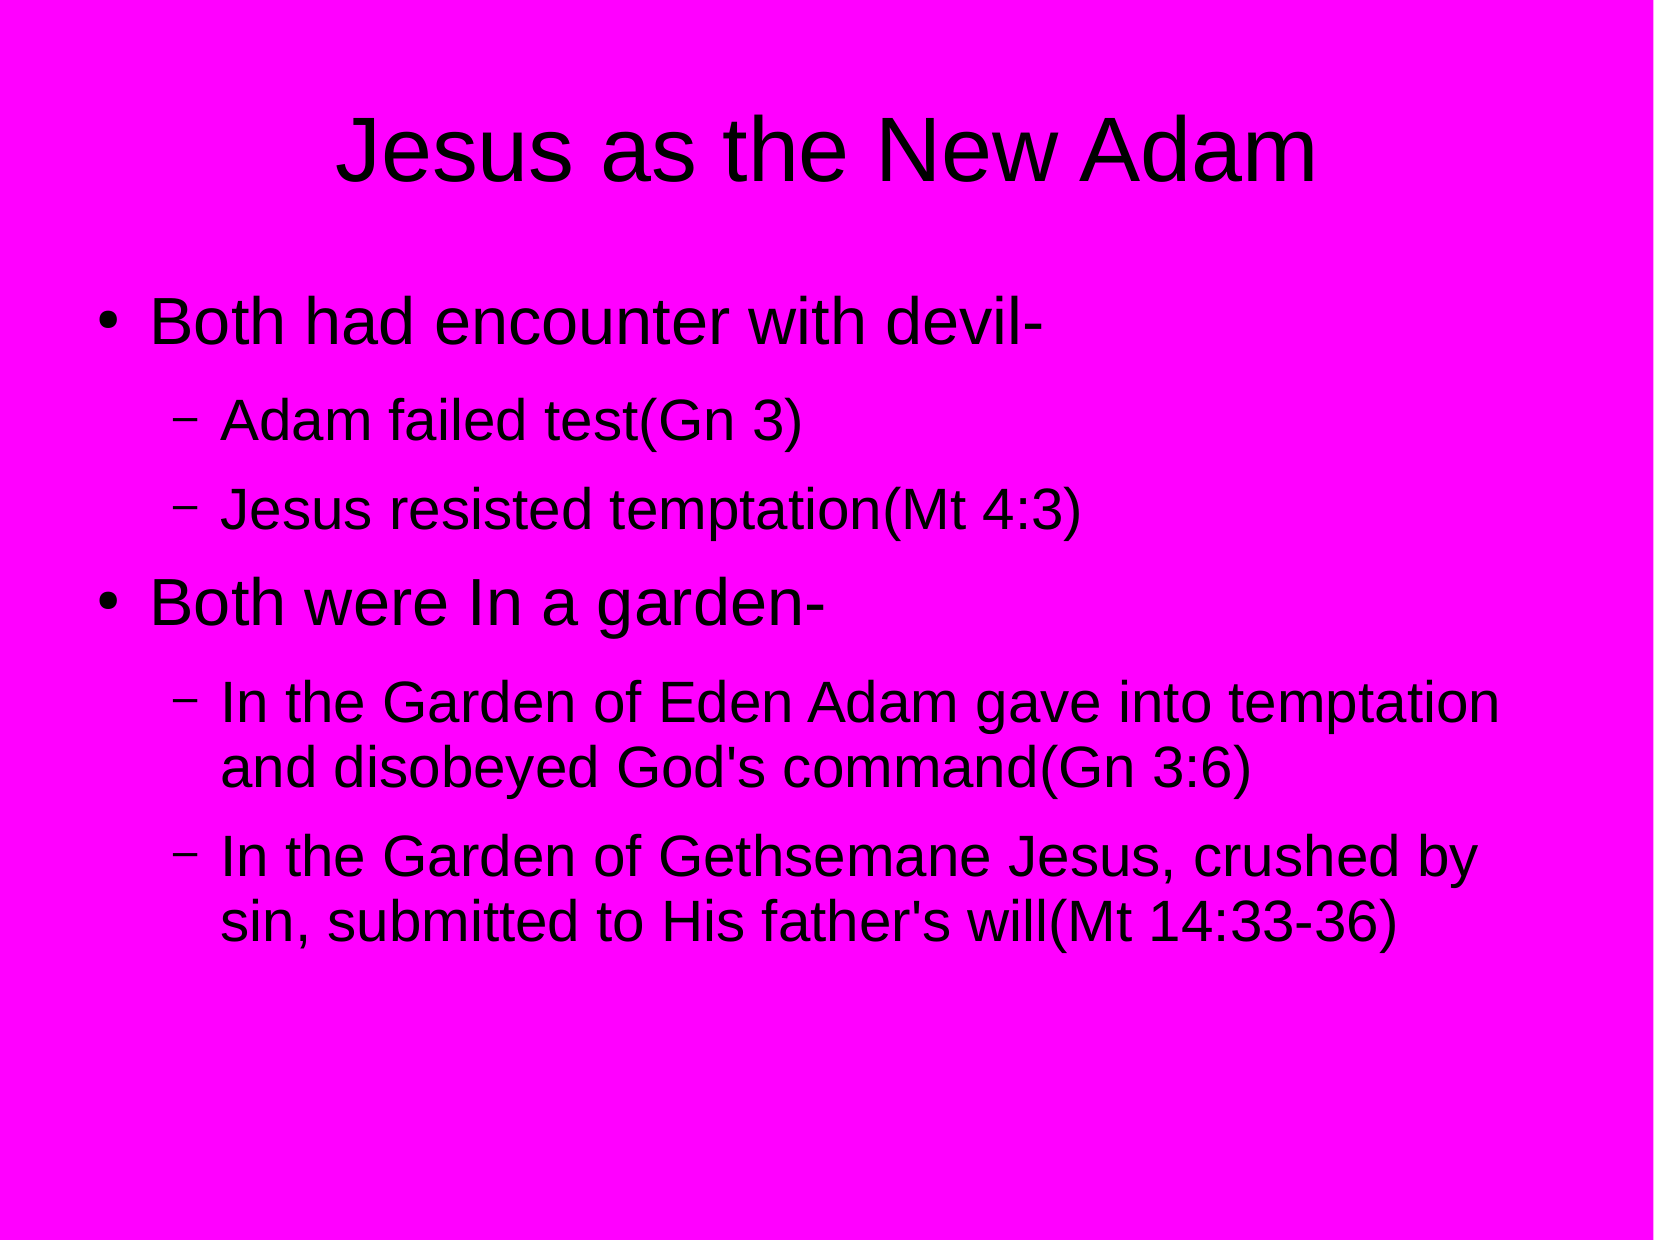

# Jesus as the New Adam
Both had encounter with devil-
Adam failed test(Gn 3)
Jesus resisted temptation(Mt 4:3)
Both were In a garden-
In the Garden of Eden Adam gave into temptation and disobeyed God's command(Gn 3:6)
In the Garden of Gethsemane Jesus, crushed by sin, submitted to His father's will(Mt 14:33-36)